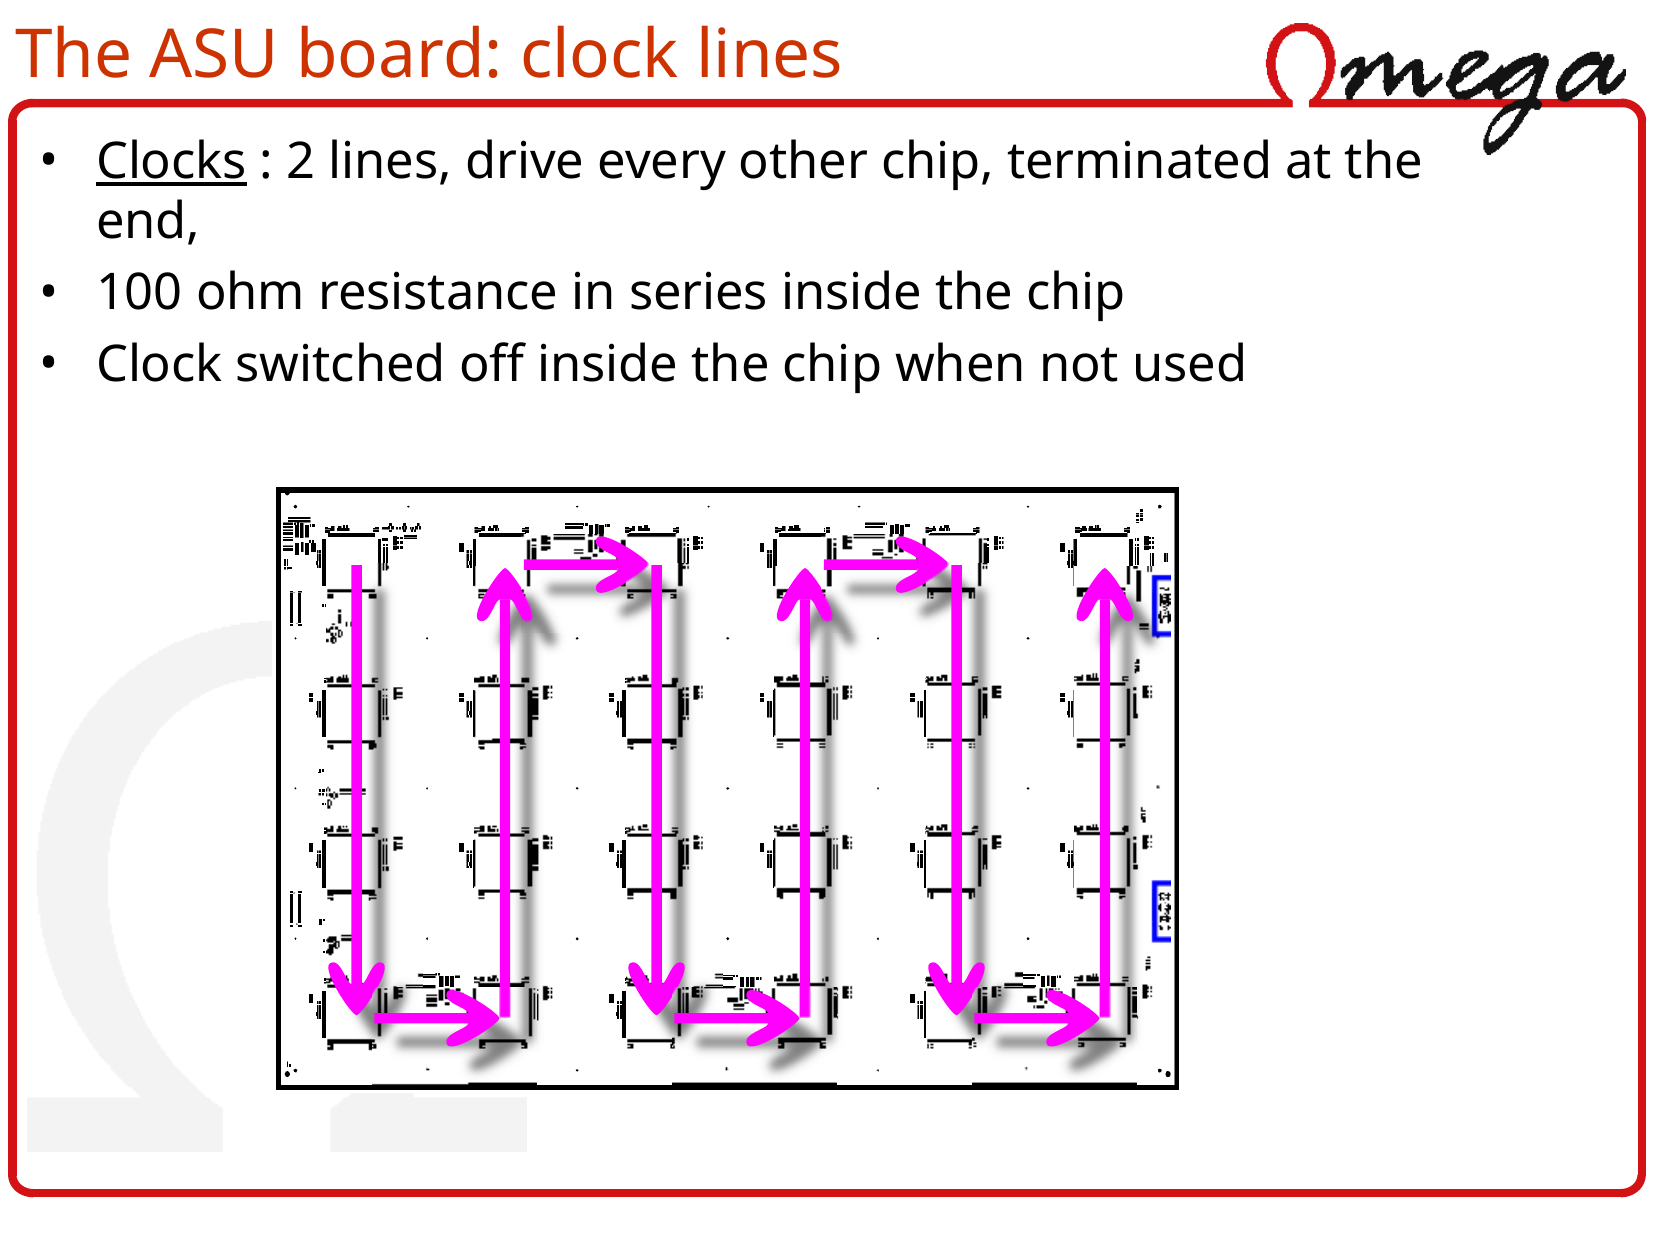

# The ASU board: clock lines
Clocks : 2 lines, drive every other chip, terminated at the end,
100 ohm resistance in series inside the chip
Clock switched off inside the chip when not used